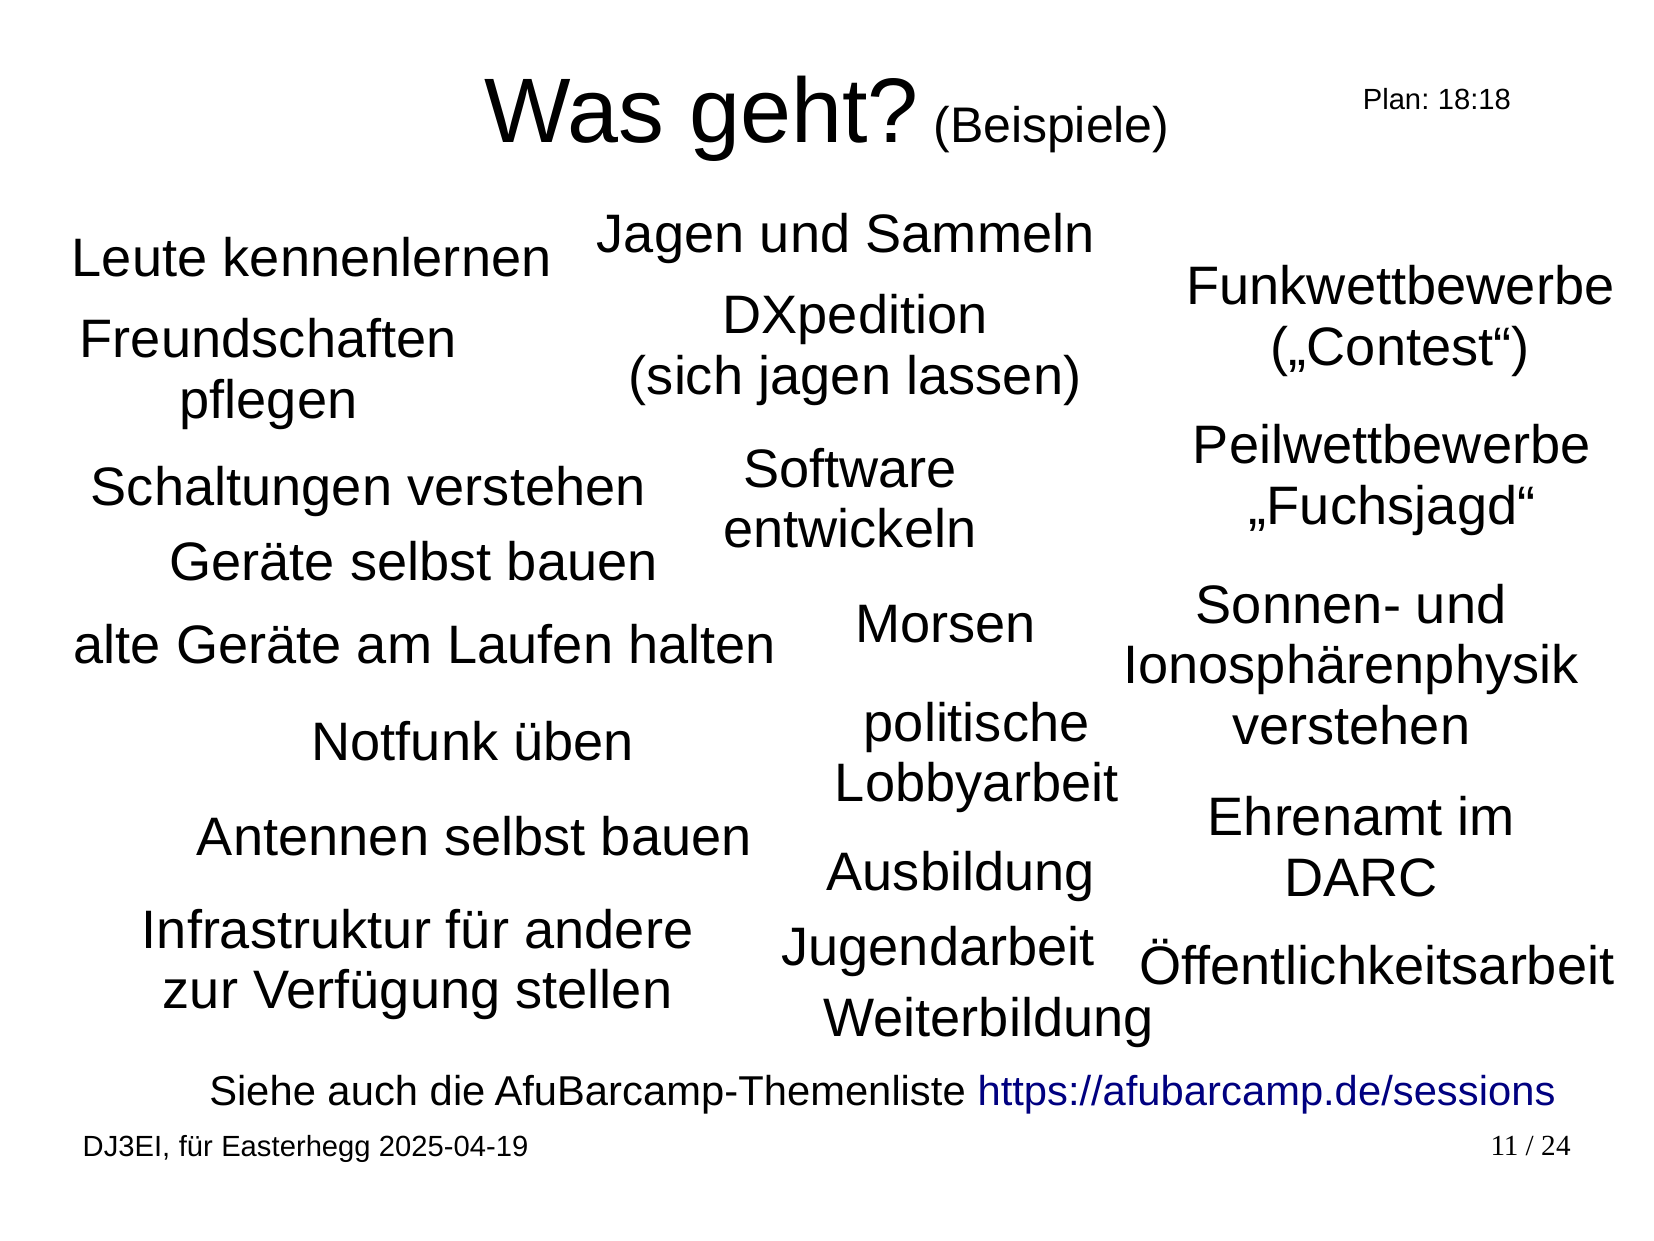

# Was geht? (Beispiele)
Plan: 18:18
Jagen und Sammeln
Leute kennenlernen
Funkwettbewerbe
(„Contest“)
DXpedition
(sich jagen lassen)
Freundschaften
pflegen
Peilwettbewerbe
„Fuchsjagd“
Software
entwickeln
Schaltungen verstehen
Geräte selbst bauen
Sonnen- und
Ionosphärenphysik
verstehen
Morsen
alte Geräte am Laufen halten
politische
Lobbyarbeit
Notfunk üben
Ehrenamt im
DARC
Antennen selbst bauen
Ausbildung
Infrastruktur für andere
zur Verfügung stellen
Jugendarbeit
Öffentlichkeitsarbeit
Weiterbildung
Siehe auch die AfuBarcamp-Themenliste https://afubarcamp.de/sessions
11